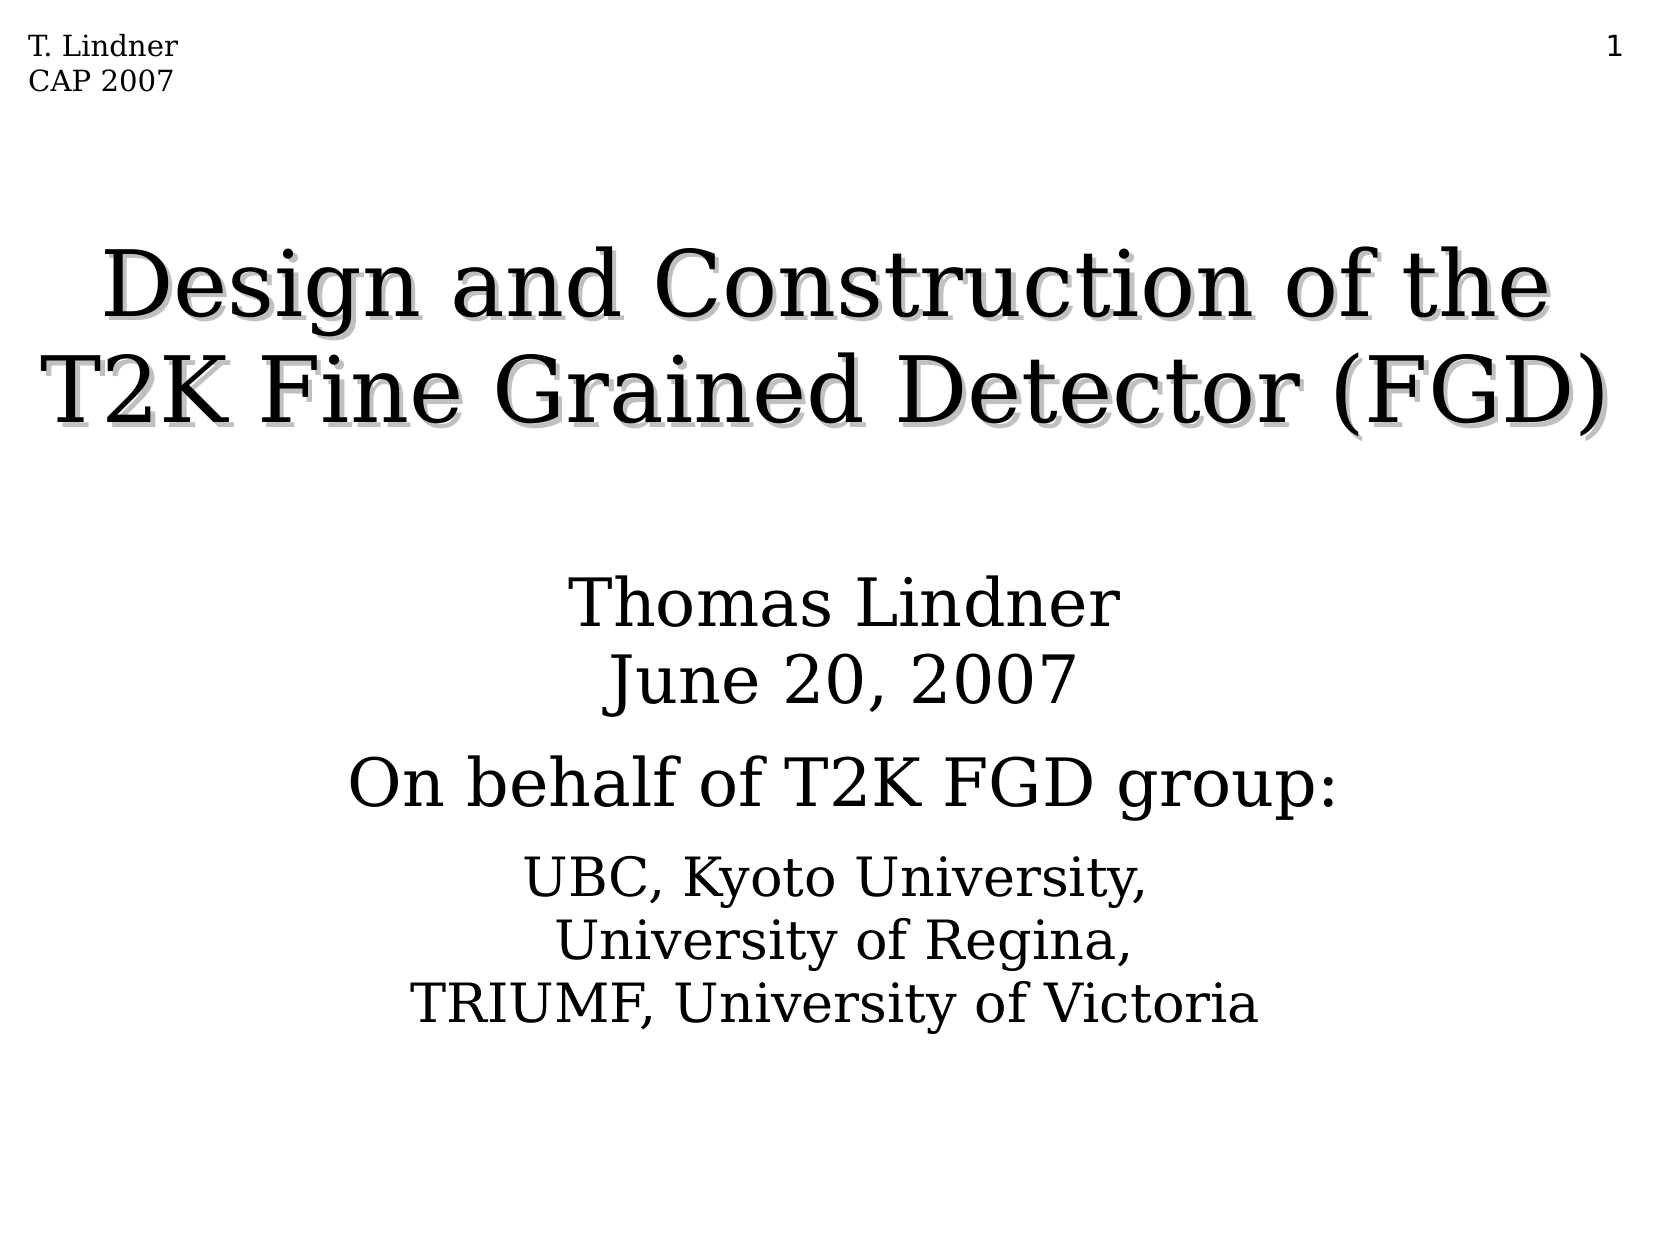

1
# Design and Construction of the T2K Fine Grained Detector (FGD)
Thomas Lindner
June 20, 2007
On behalf of T2K FGD group:
UBC, Kyoto University,
University of Regina,
TRIUMF, University of Victoria